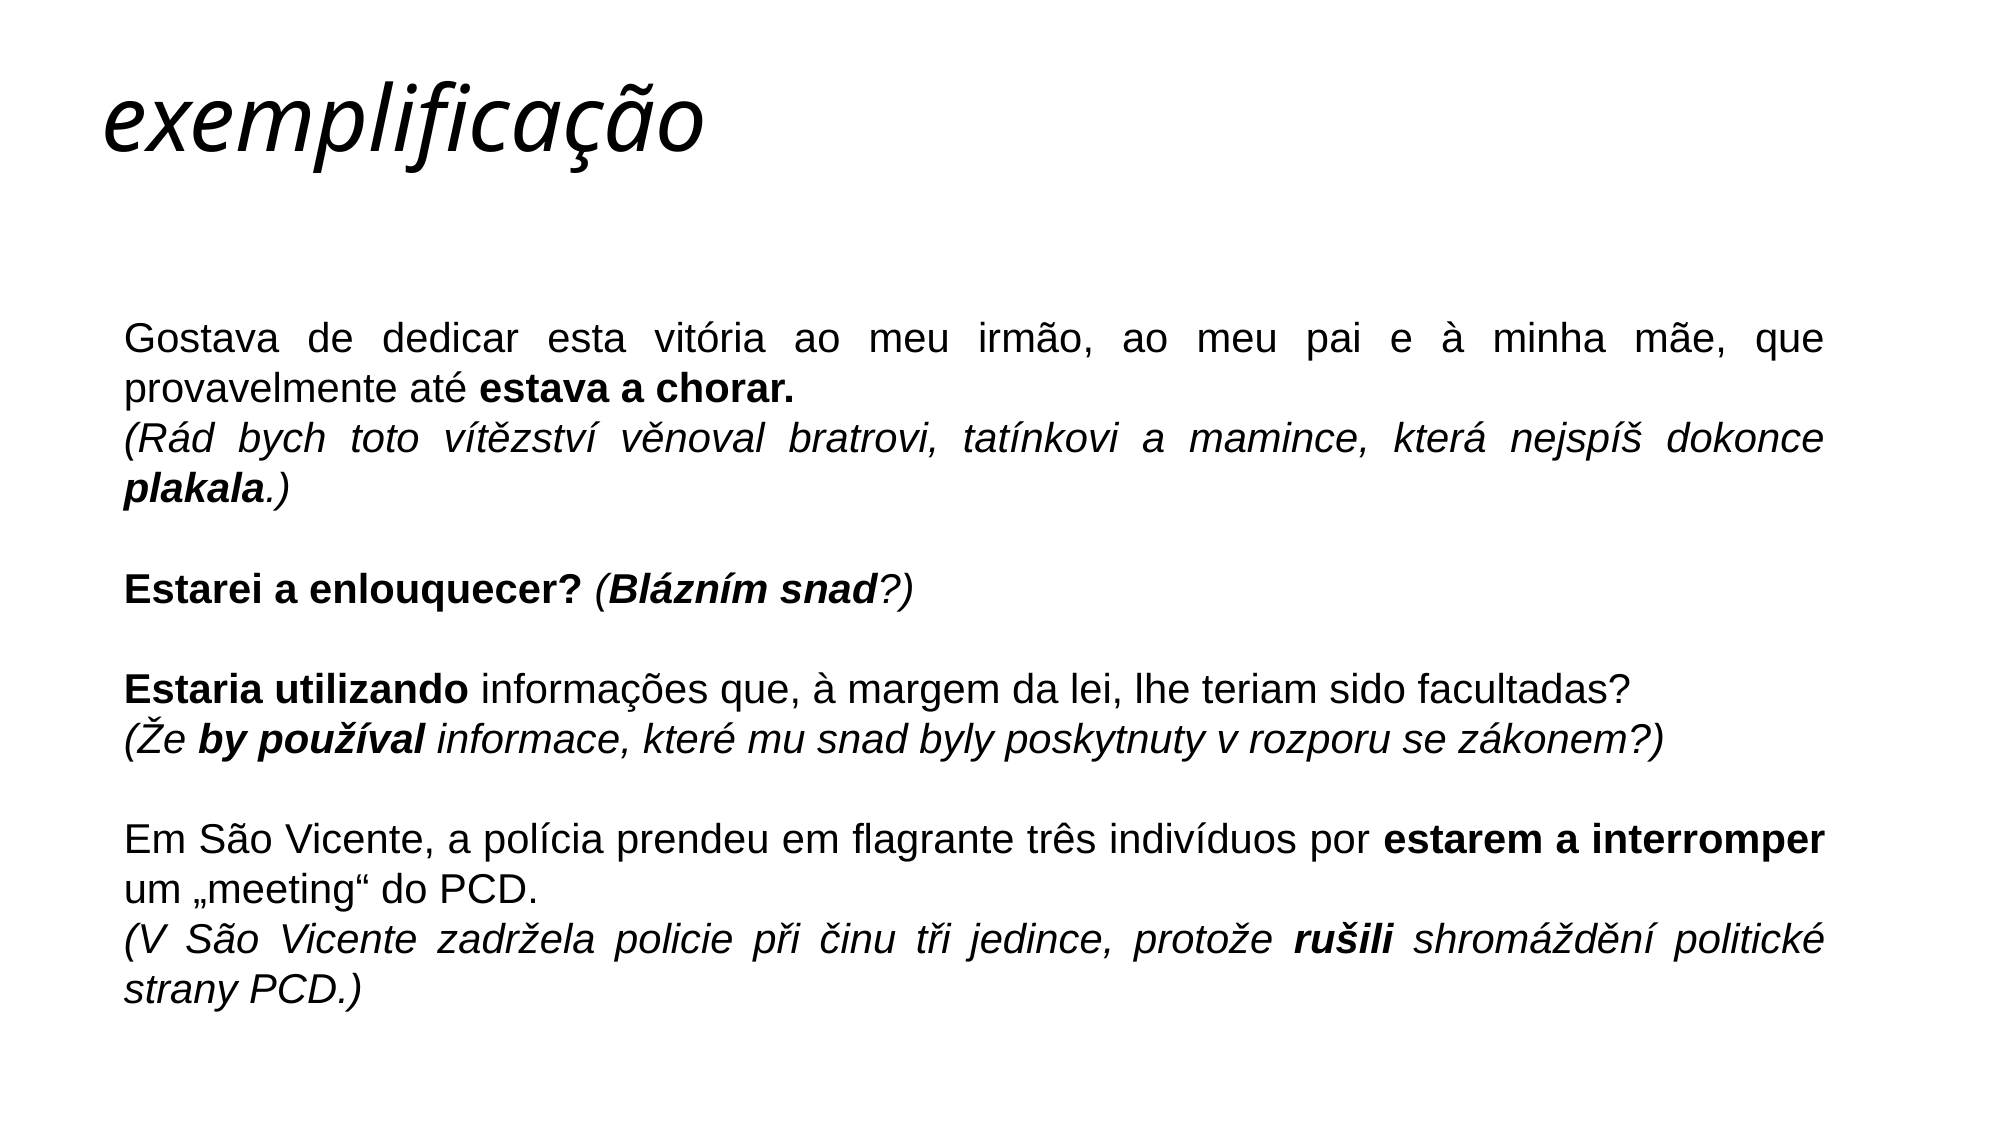

# exemplificação
Gostava de dedicar esta vitória ao meu irmão, ao meu pai e à minha mãe, que provavelmente até estava a chorar.
(Rád bych toto vítězství věnoval bratrovi, tatínkovi a mamince, která nejspíš dokonce plakala.)
Estarei a enlouquecer? (Blázním snad?)
Estaria utilizando informações que, à margem da lei, lhe teriam sido facultadas?
(Že by používal informace, které mu snad byly poskytnuty v rozporu se zákonem?)
Em São Vicente, a polícia prendeu em flagrante três indivíduos por estarem a interromper um „meeting“ do PCD.
(V São Vicente zadržela policie při činu tři jedince, protože rušili shromáždění politické strany PCD.)